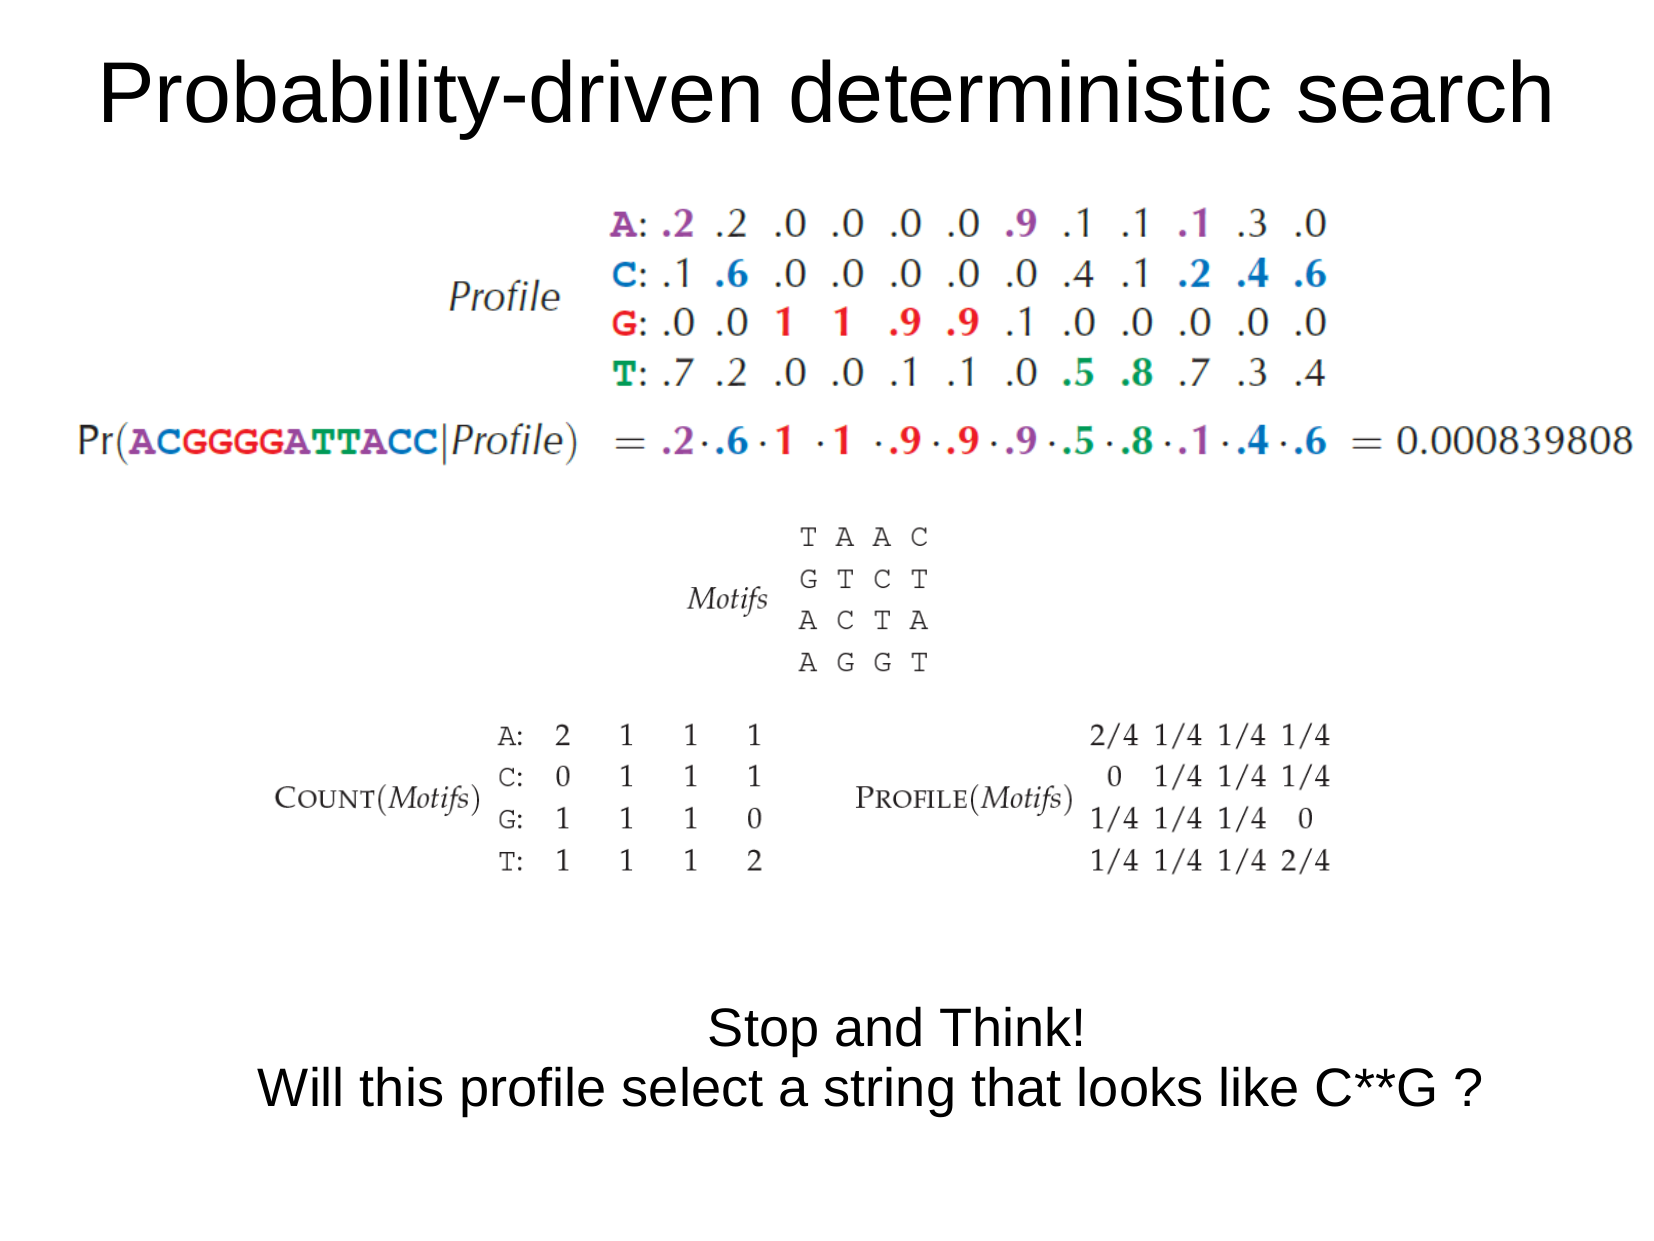

# Probability-driven deterministic search
						Stop and Think!
Will this profile select a string that looks like C**G ?